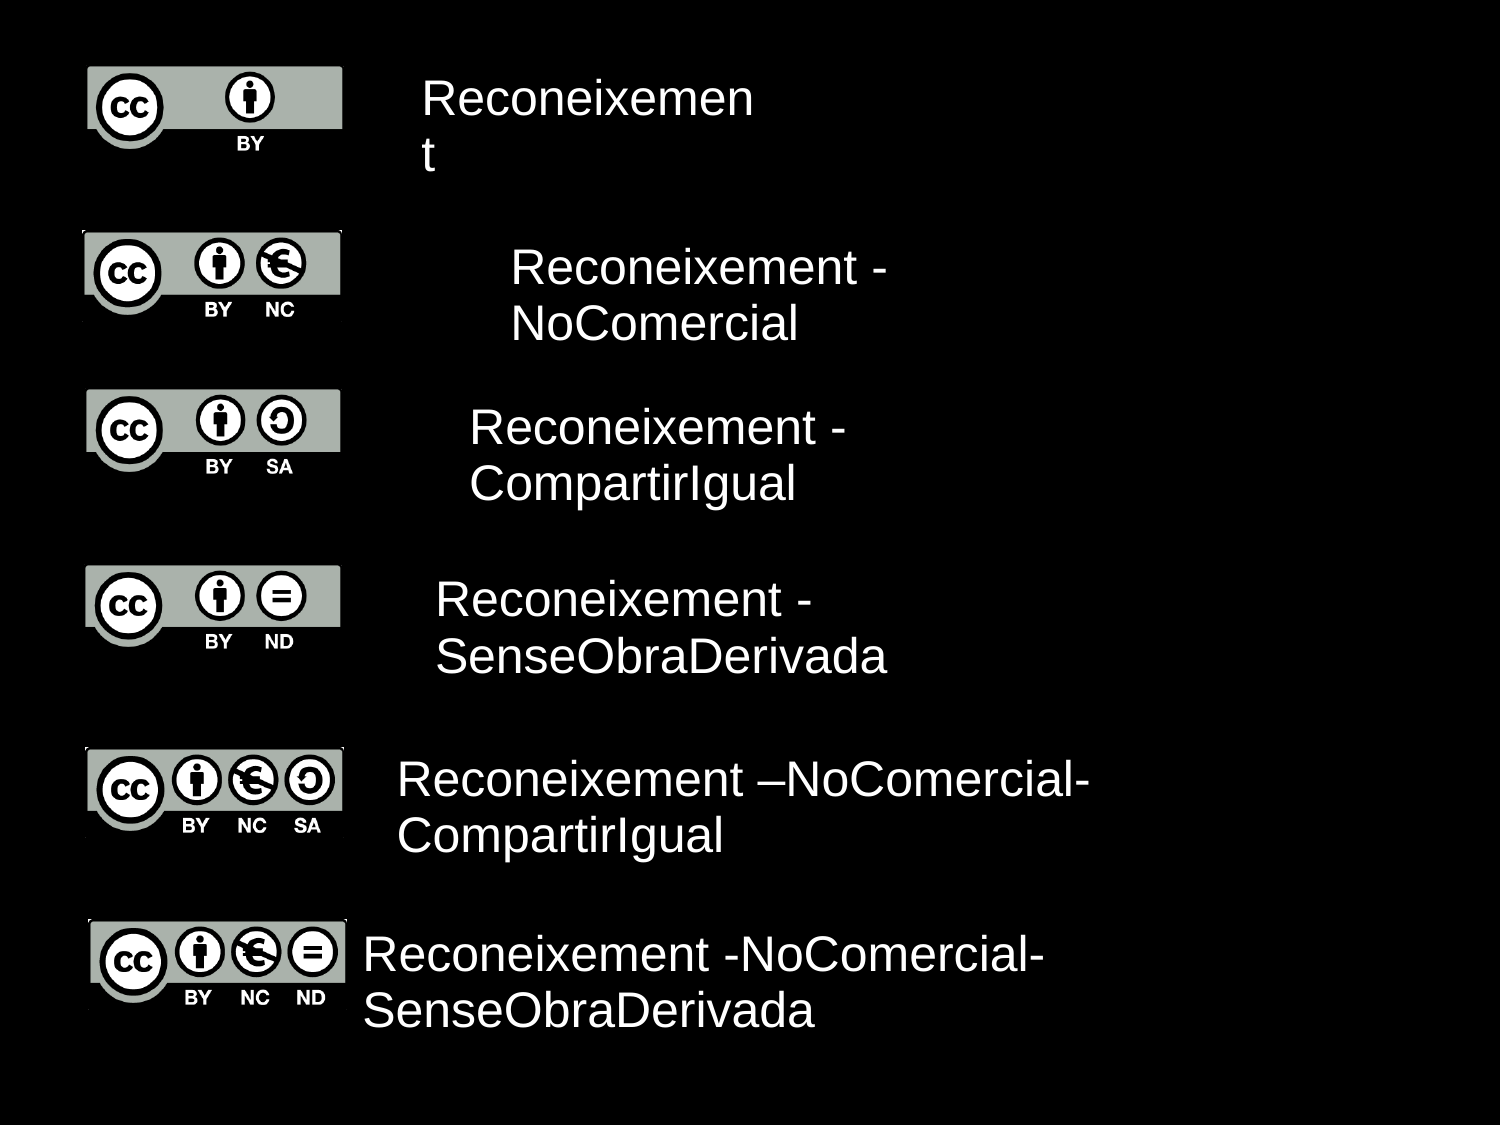

Reconeixement
Reconeixement -NoComercial
Reconeixement -CompartirIgual
Reconeixement -SenseObraDerivada
Reconeixement –NoComercial-CompartirIgual
Reconeixement -NoComercial-SenseObraDerivada